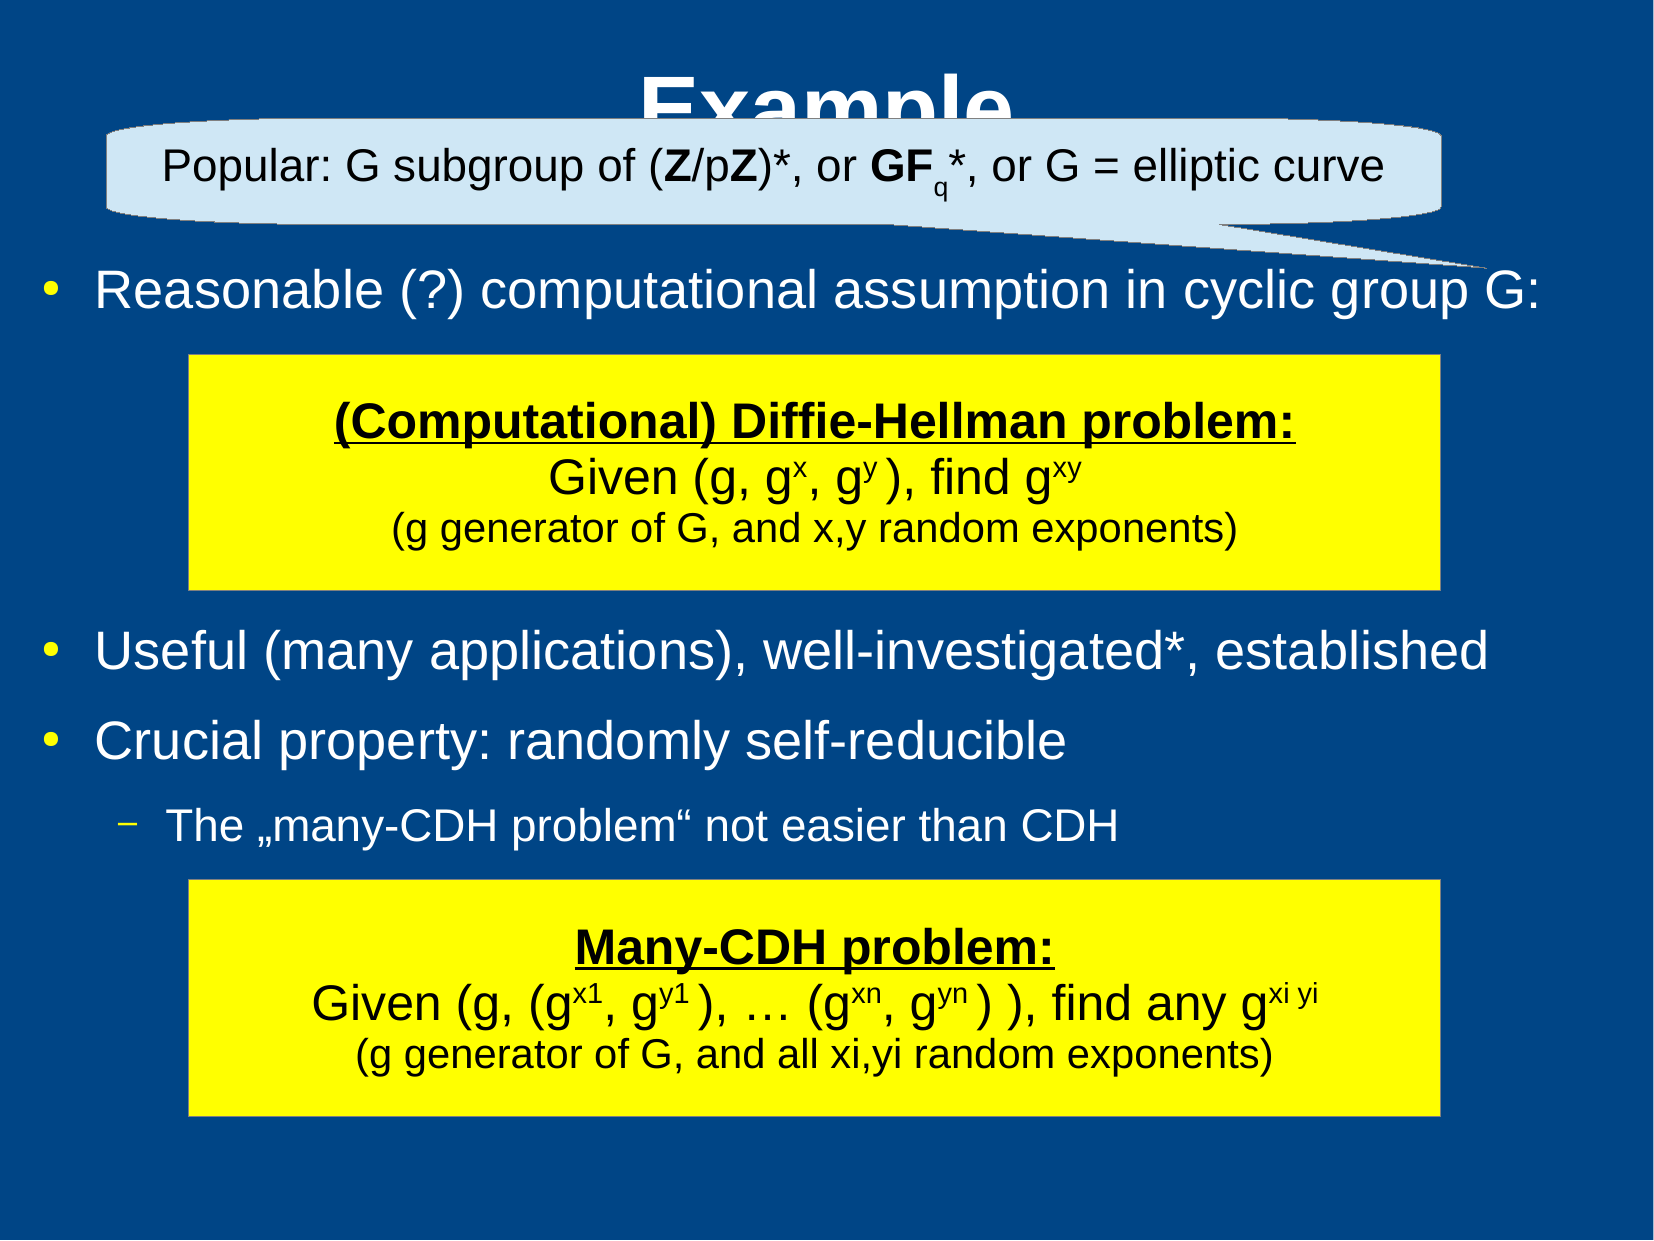

# Example
Popular: G subgroup of (Z/pZ)*, or GFq*, or G = elliptic curve
Reasonable (?) computational assumption in cyclic group G:
Useful (many applications), well-investigated*, established
Crucial property: randomly self-reducible
The „many-CDH problem“ not easier than CDH
(Computational) Diffie-Hellman problem:
Given (g, gx, gy ), find gxy
(g generator of G, and x,y random exponents)
Many-CDH problem:
Given (g, (gx1, gy1 ), … (gxn, gyn ) ), find any gxi yi
(g generator of G, and all xi,yi random exponents)